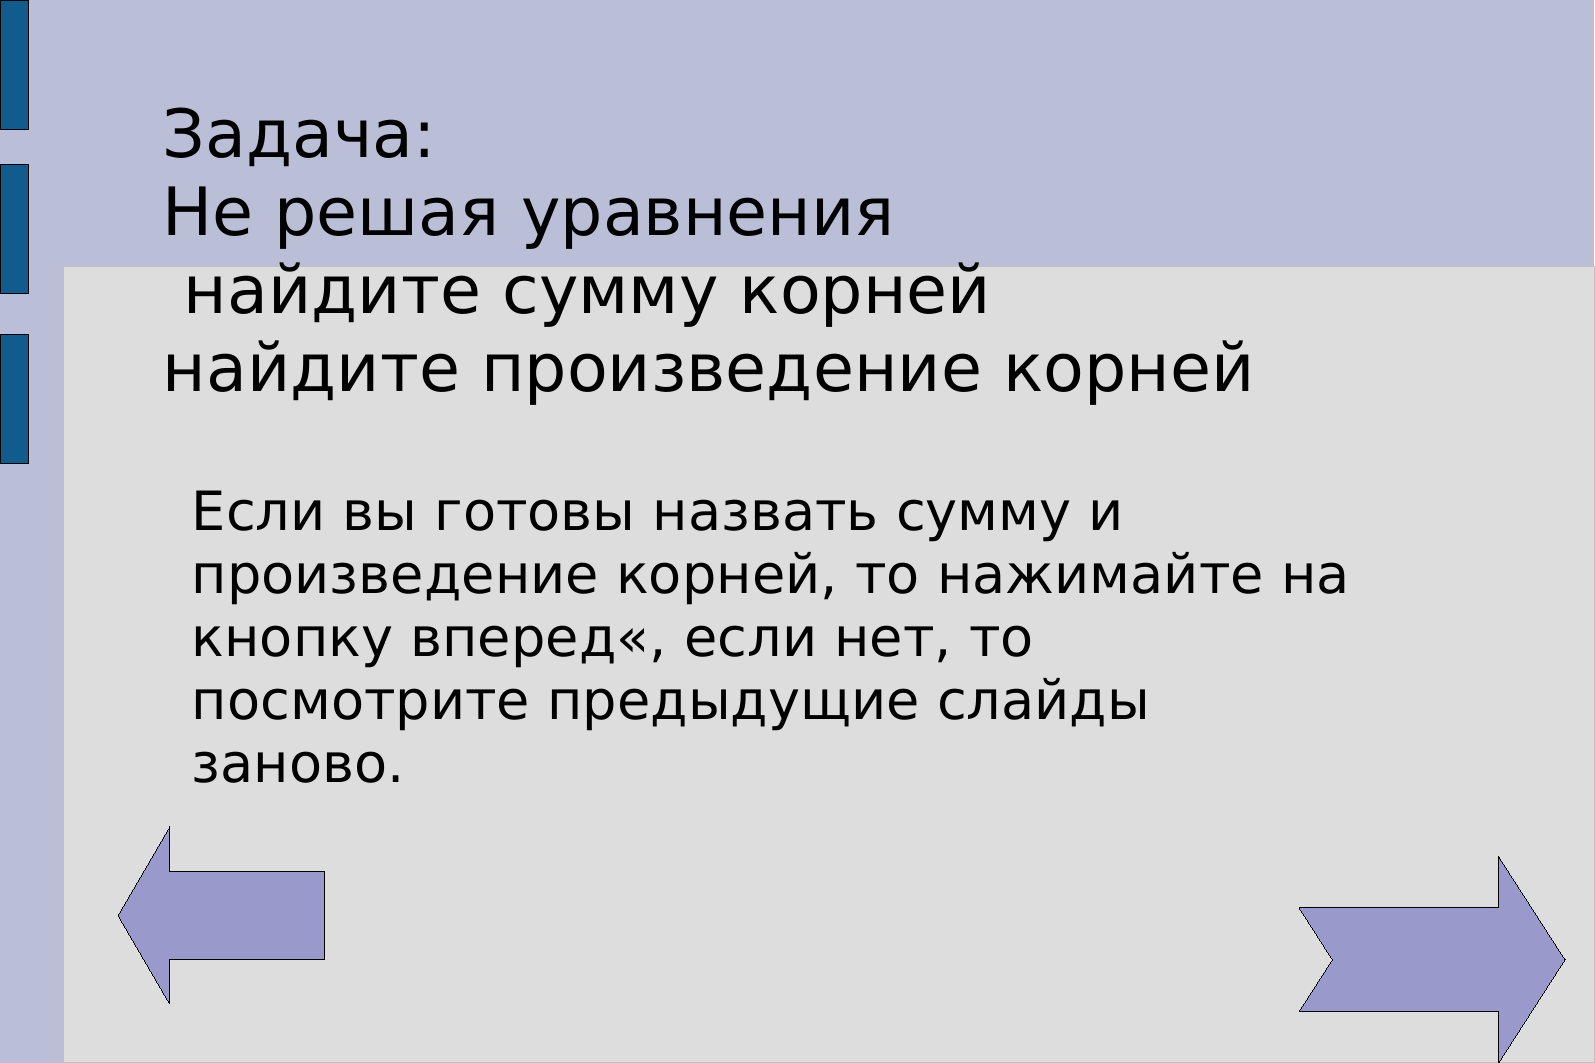

Задача:
Не решая уравнения
 найдите сумму корней
найдите произведение корней
Если вы готовы назвать сумму и произведение корней, то нажимайте на кнопку вперед«, если нет, то посмотрите предыдущие слайды заново.